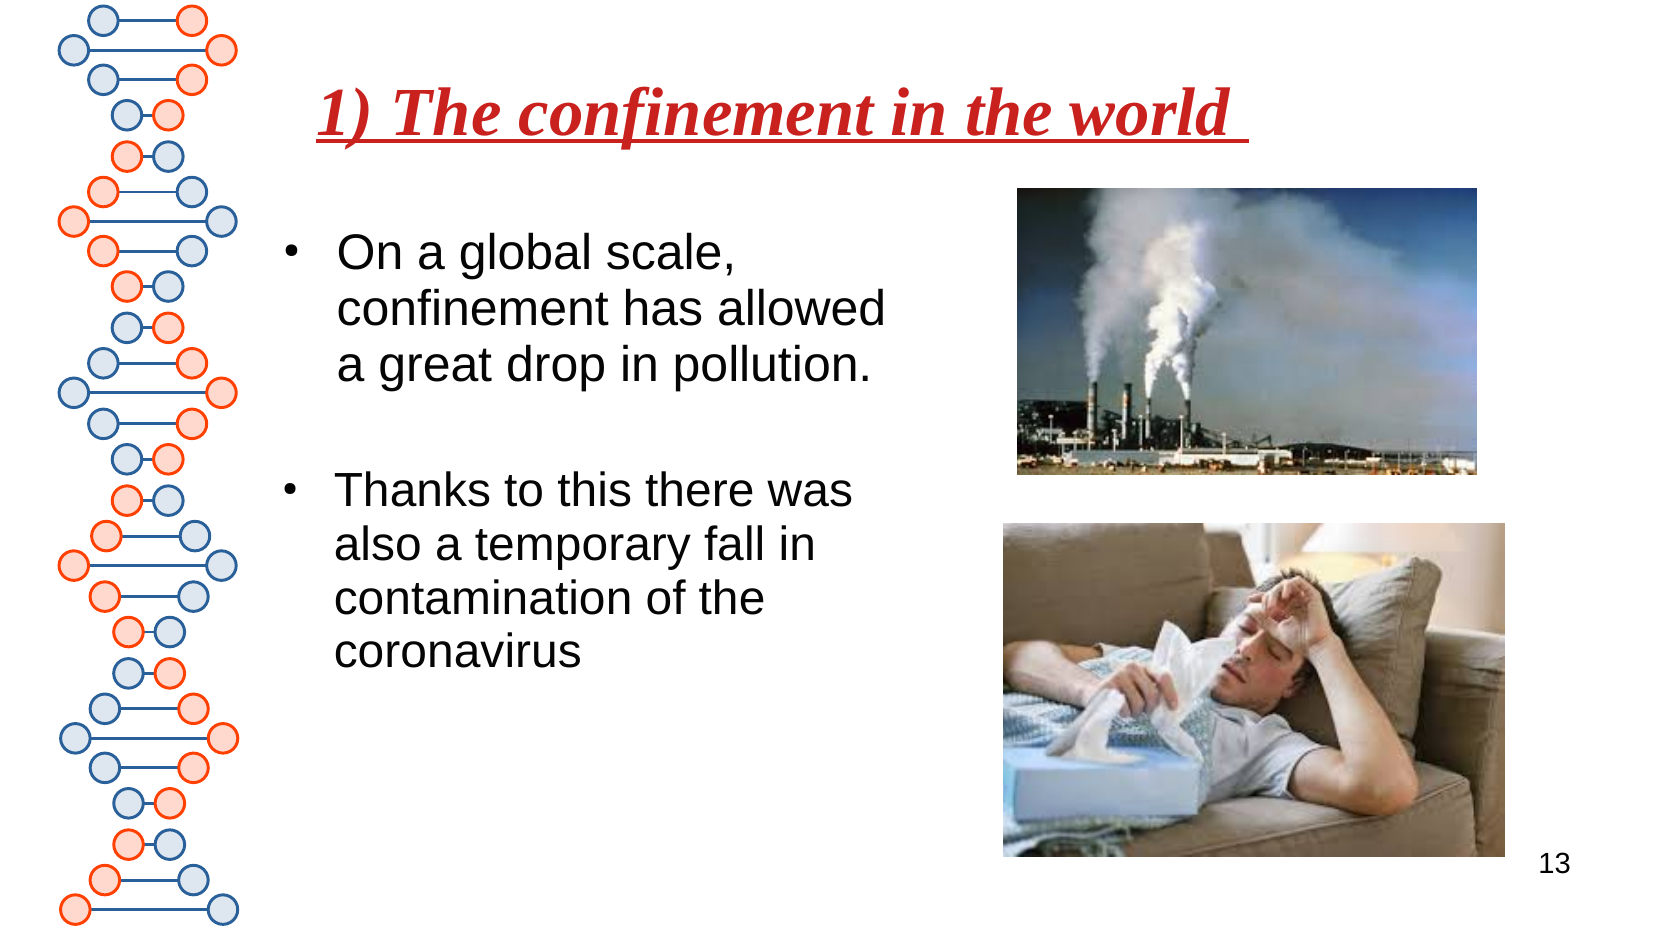

# 1) The confinement in the world
On a global scale, confinement has allowed a great drop in pollution.
Thanks to this there was also a temporary fall in contamination of the coronavirus
13